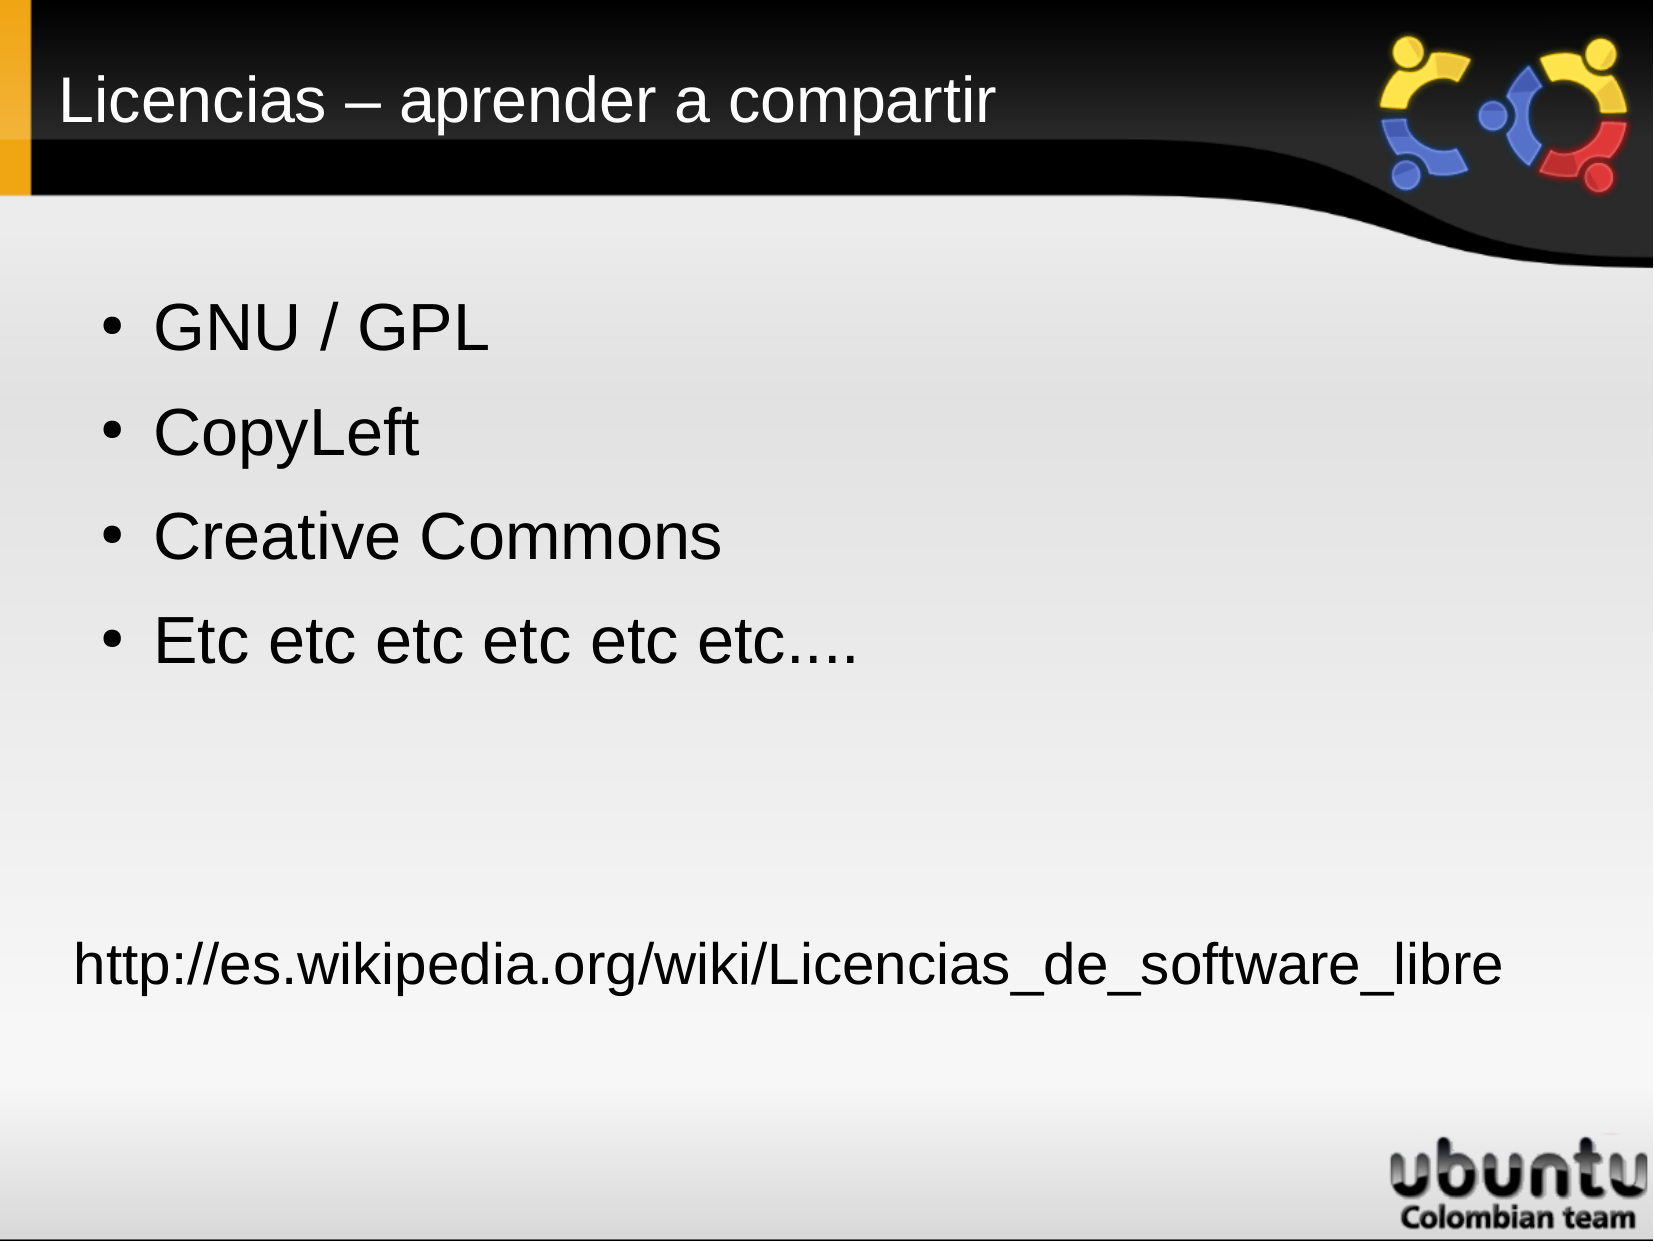

# Licencias – aprender a compartir
GNU / GPL
CopyLeft
Creative Commons
Etc etc etc etc etc etc....
http://es.wikipedia.org/wiki/Licencias_de_software_libre